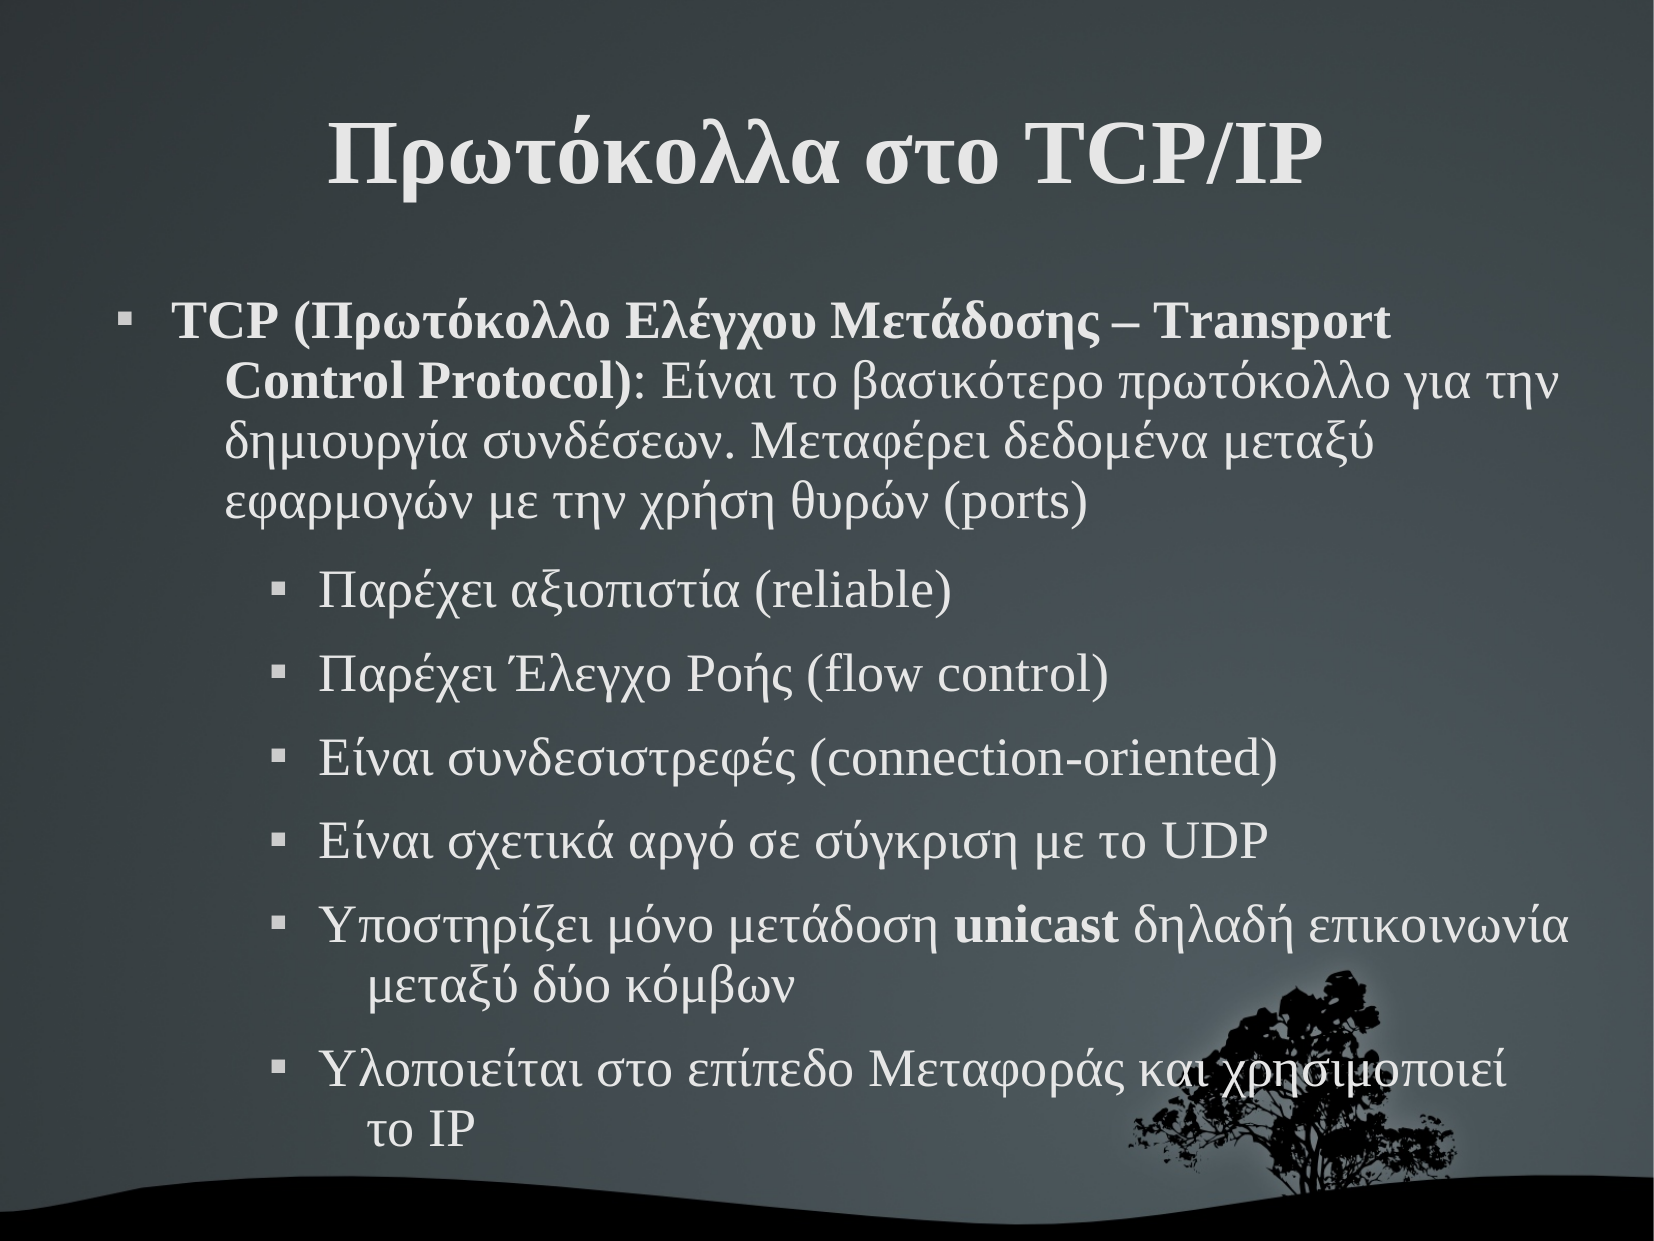

Πρωτόκολλα στο TCP/IP
# TCP (Πρωτόκολλο Ελέγχου Μετάδοσης – Transport Control Protocol): Είναι το βασικότερο πρωτόκολλο για την δημιουργία συνδέσεων. Μεταφέρει δεδομένα μεταξύ εφαρμογών με την χρήση θυρών (ports)
Παρέχει αξιοπιστία (reliable)
Παρέχει Έλεγχο Ροής (flow control)
Είναι συνδεσιστρεφές (connection-oriented)
Είναι σχετικά αργό σε σύγκριση με το UDP
Υποστηρίζει μόνο μετάδοση unicast δηλαδή επικοινωνία μεταξύ δύο κόμβων
Υλοποιείται στο επίπεδο Μεταφοράς και χρησιμοποιεί το IP